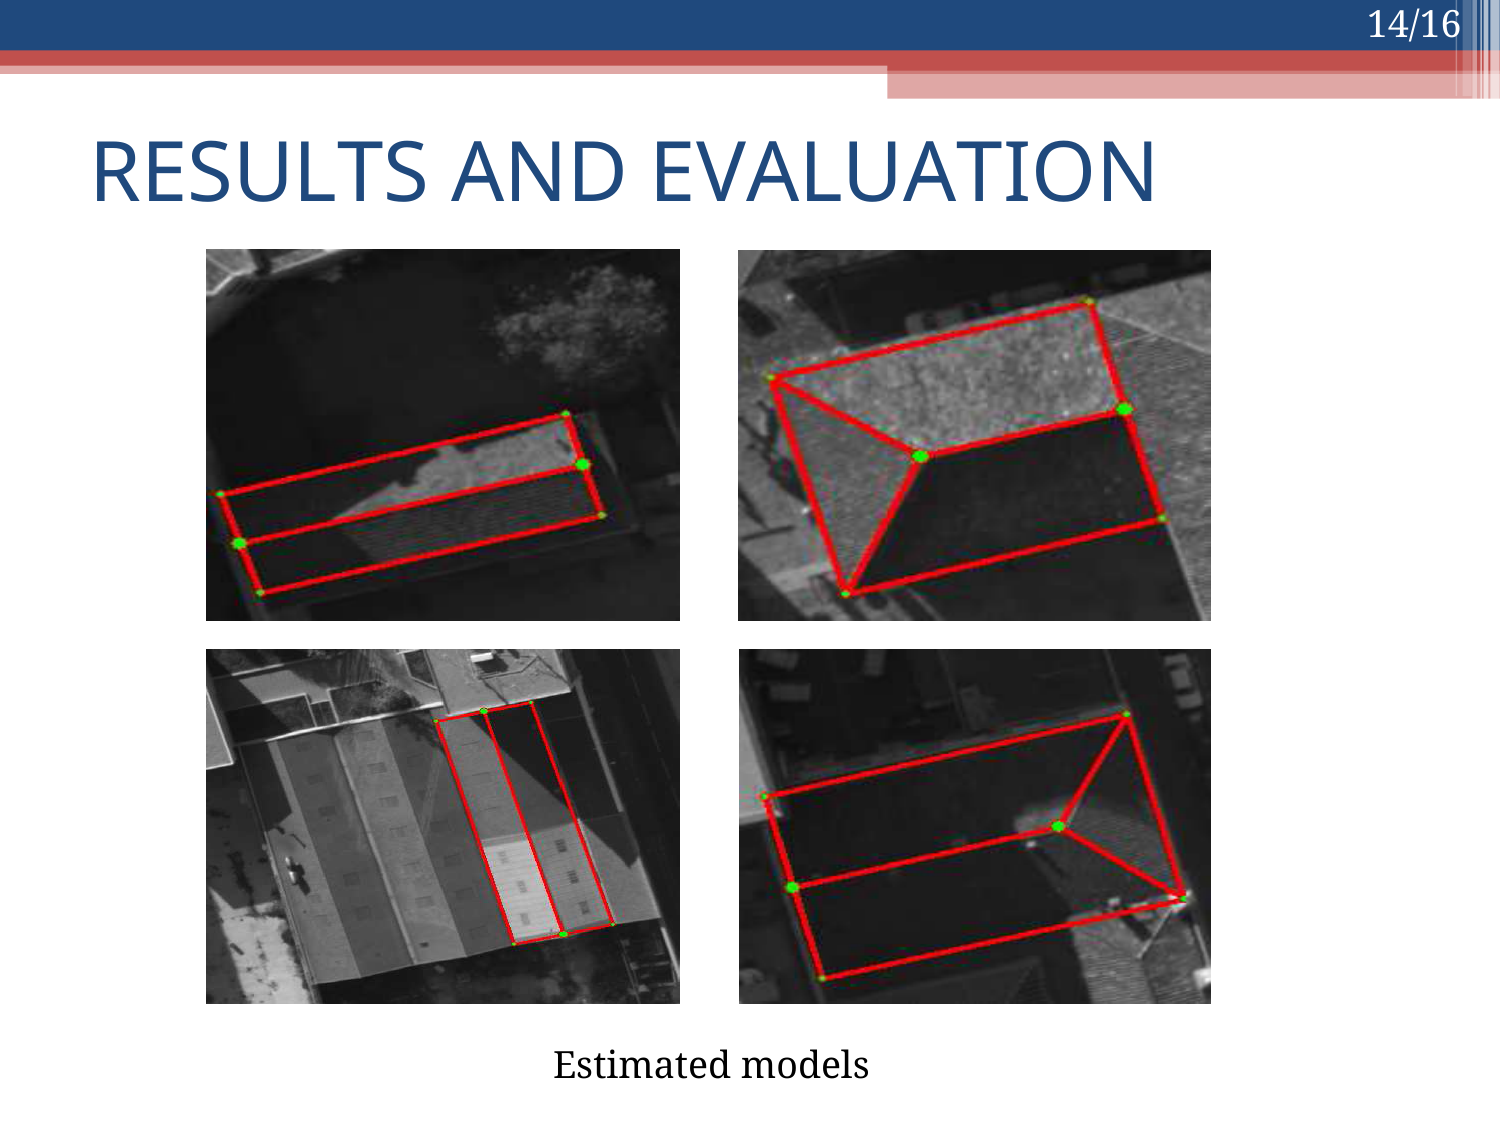

# Reconstruction of one facet
Comparison DEM/Direct Approach
RESULTS AND EVALUATION
Estimated models